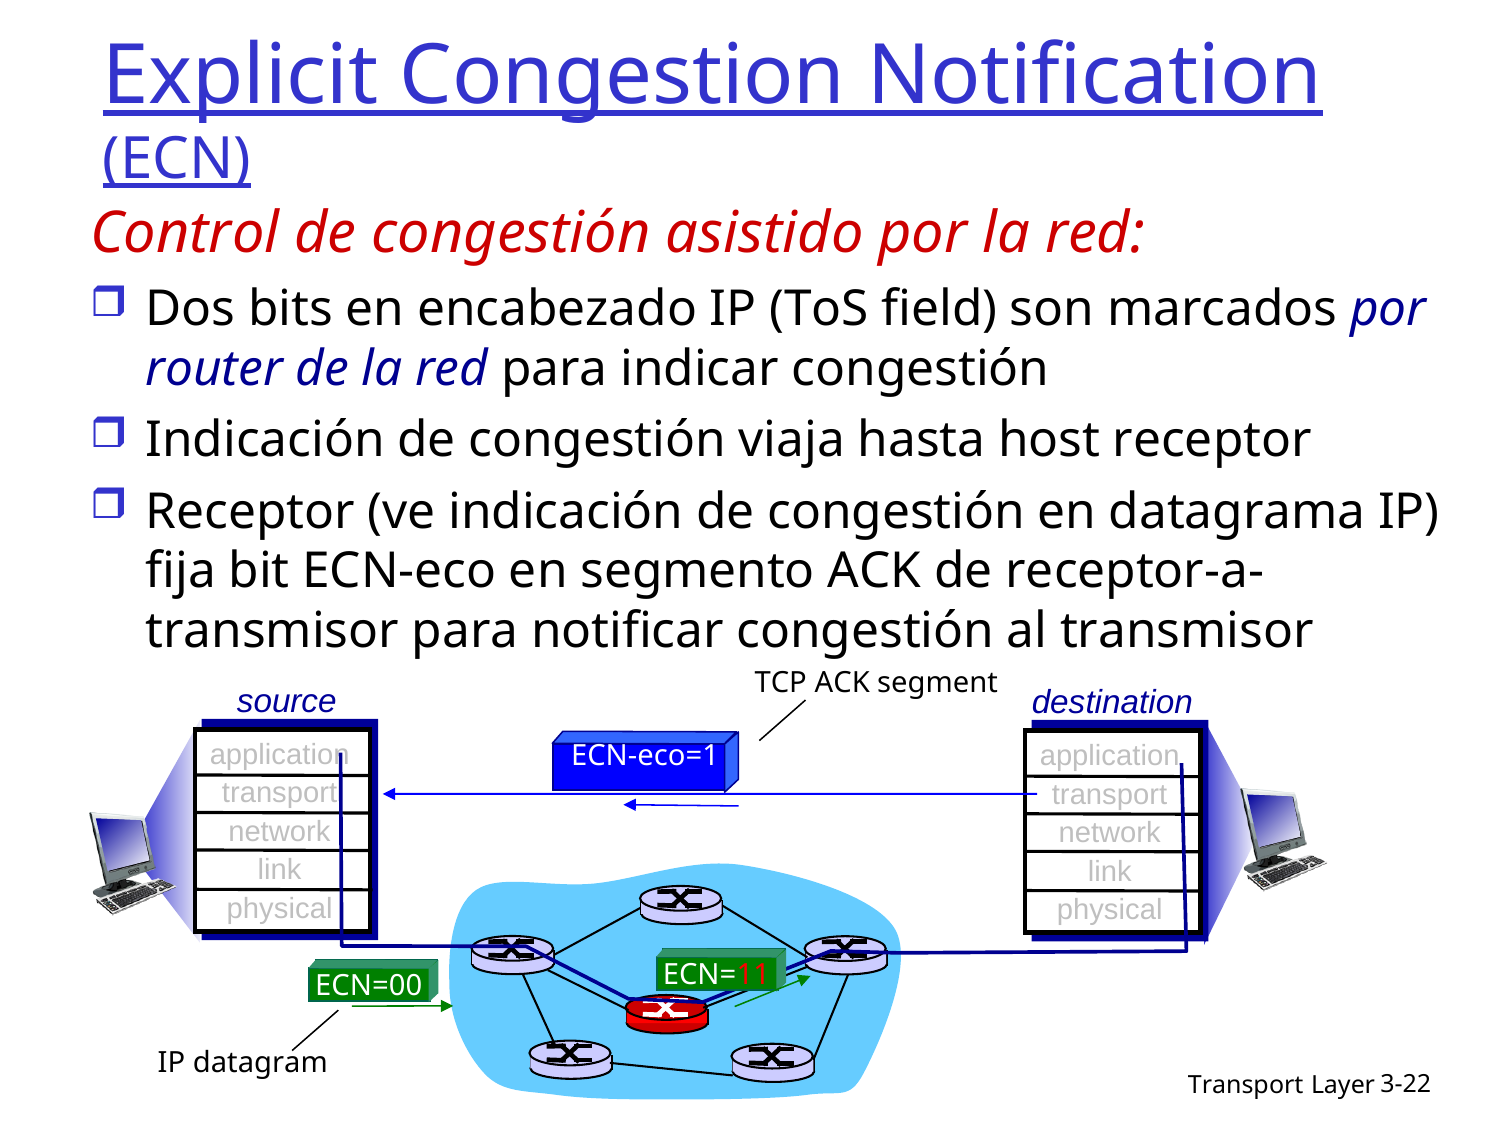

Explicit Congestion Notification (ECN)
# Control de congestión asistido por la red:
Dos bits en encabezado IP (ToS field) son marcados por router de la red para indicar congestión
Indicación de congestión viaja hasta host receptor
Receptor (ve indicación de congestión en datagrama IP) fija bit ECN-eco en segmento ACK de receptor-a-transmisor para notificar congestión al transmisor
TCP ACK segment
source
destination
application
transport
network
link
physical
application
transport
network
link
physical
ECN-eco=1
ECN=11
ECN=11
ECN=00
IP datagram
Transport Layer